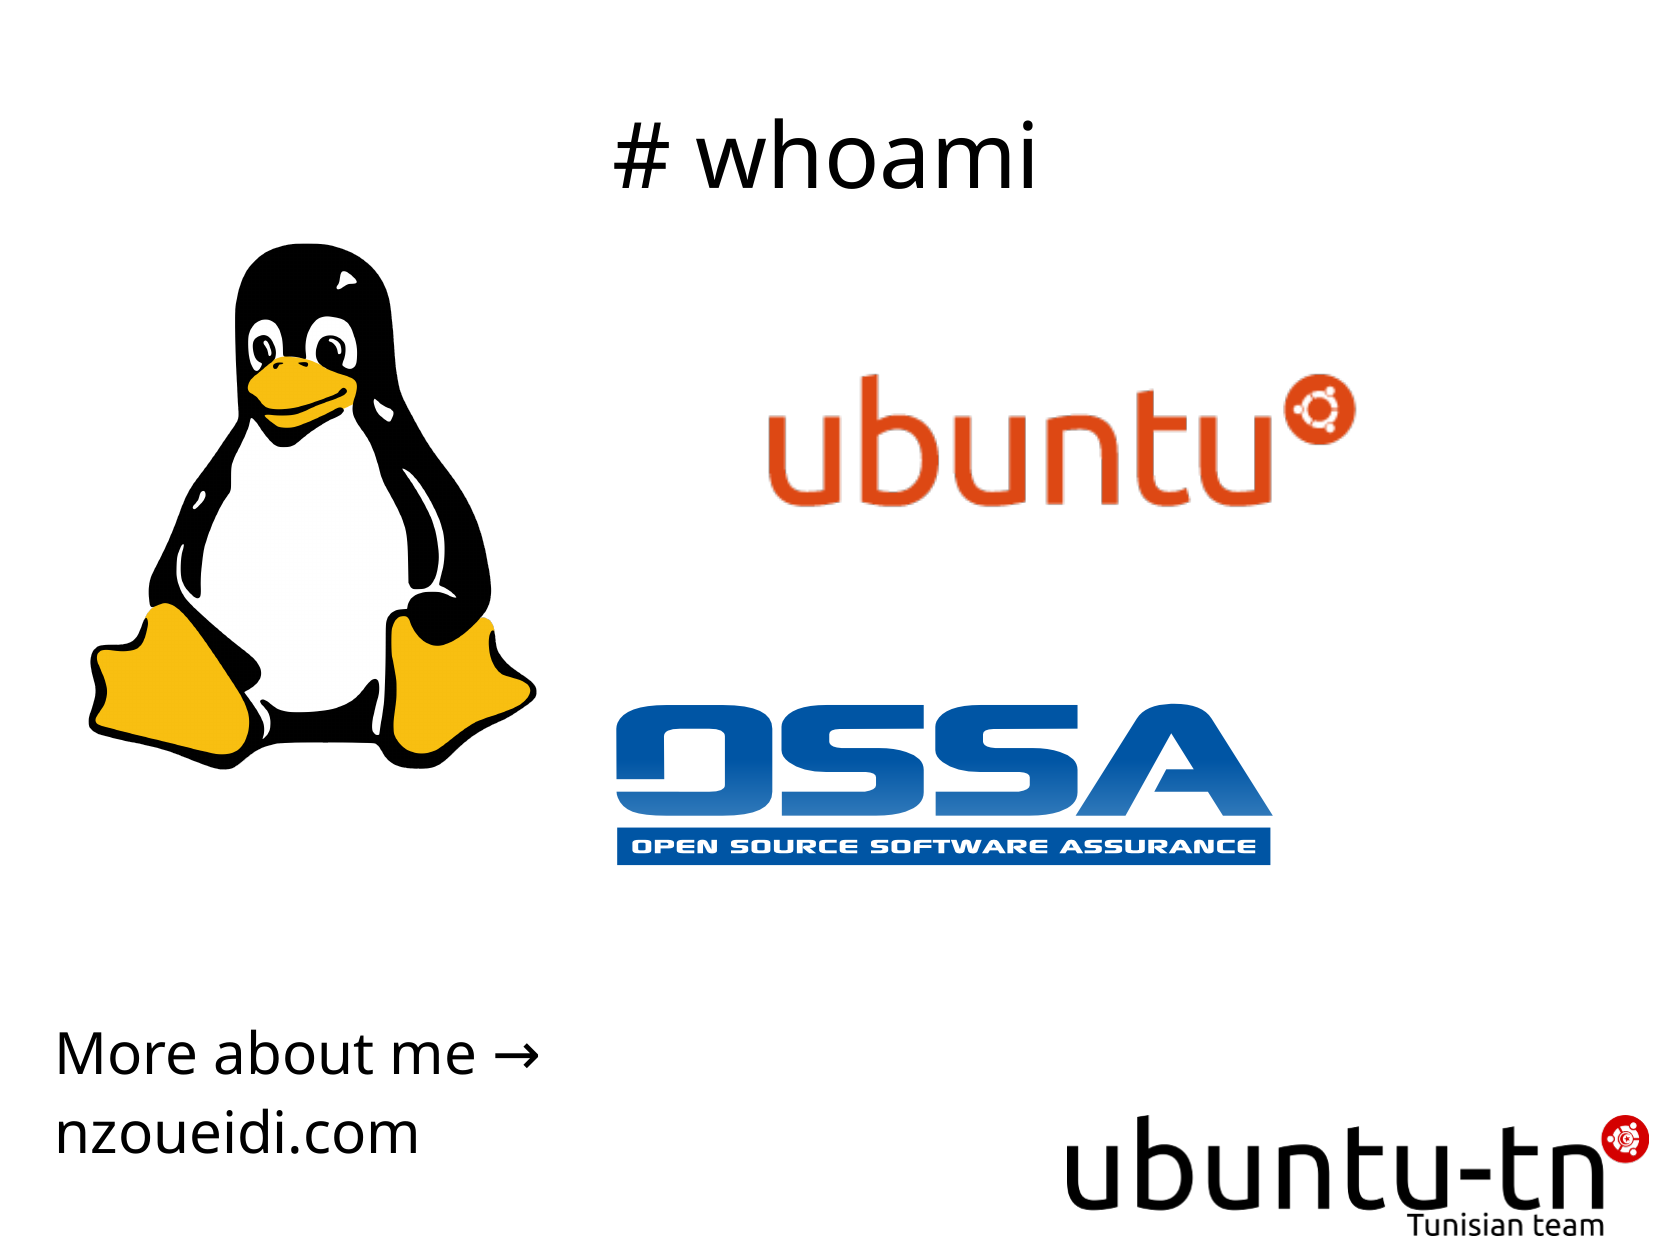

# # whoami
More about me → nzoueidi.com